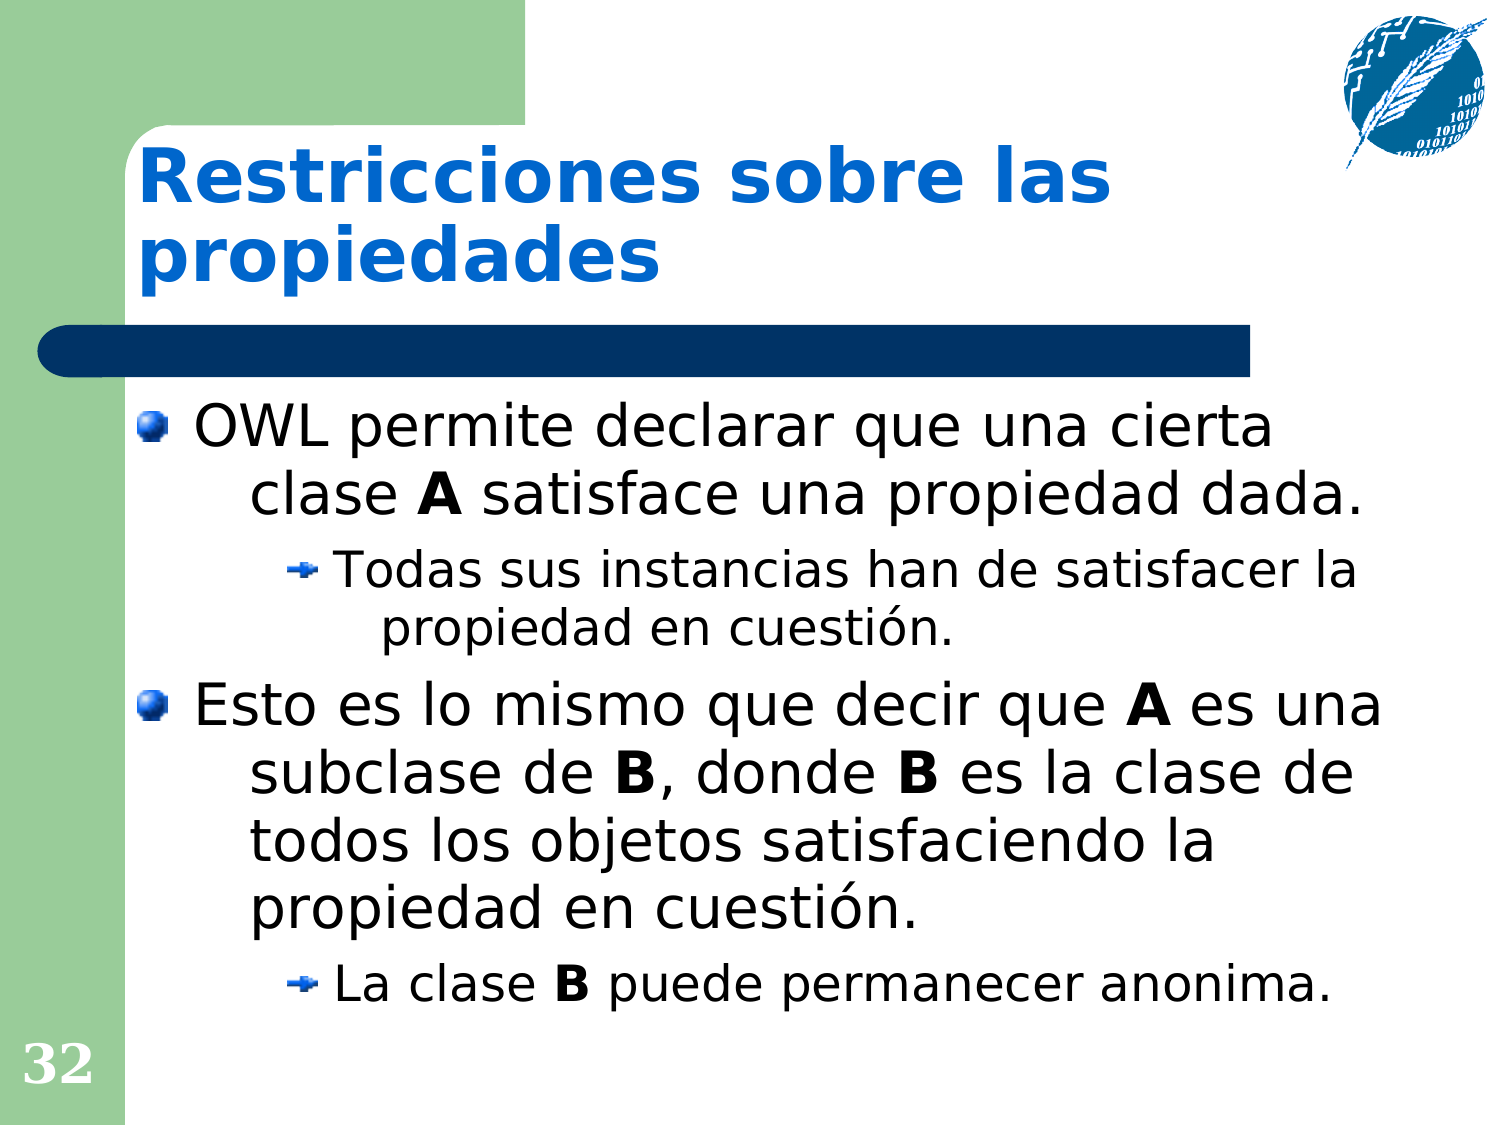

# Restricciones sobre las propiedades
OWL permite declarar que una cierta clase A satisface una propiedad dada.
Todas sus instancias han de satisfacer la propiedad en cuestión.
Esto es lo mismo que decir que A es una subclase de B, donde B es la clase de todos los objetos satisfaciendo la propiedad en cuestión.
La clase B puede permanecer anonima.
32